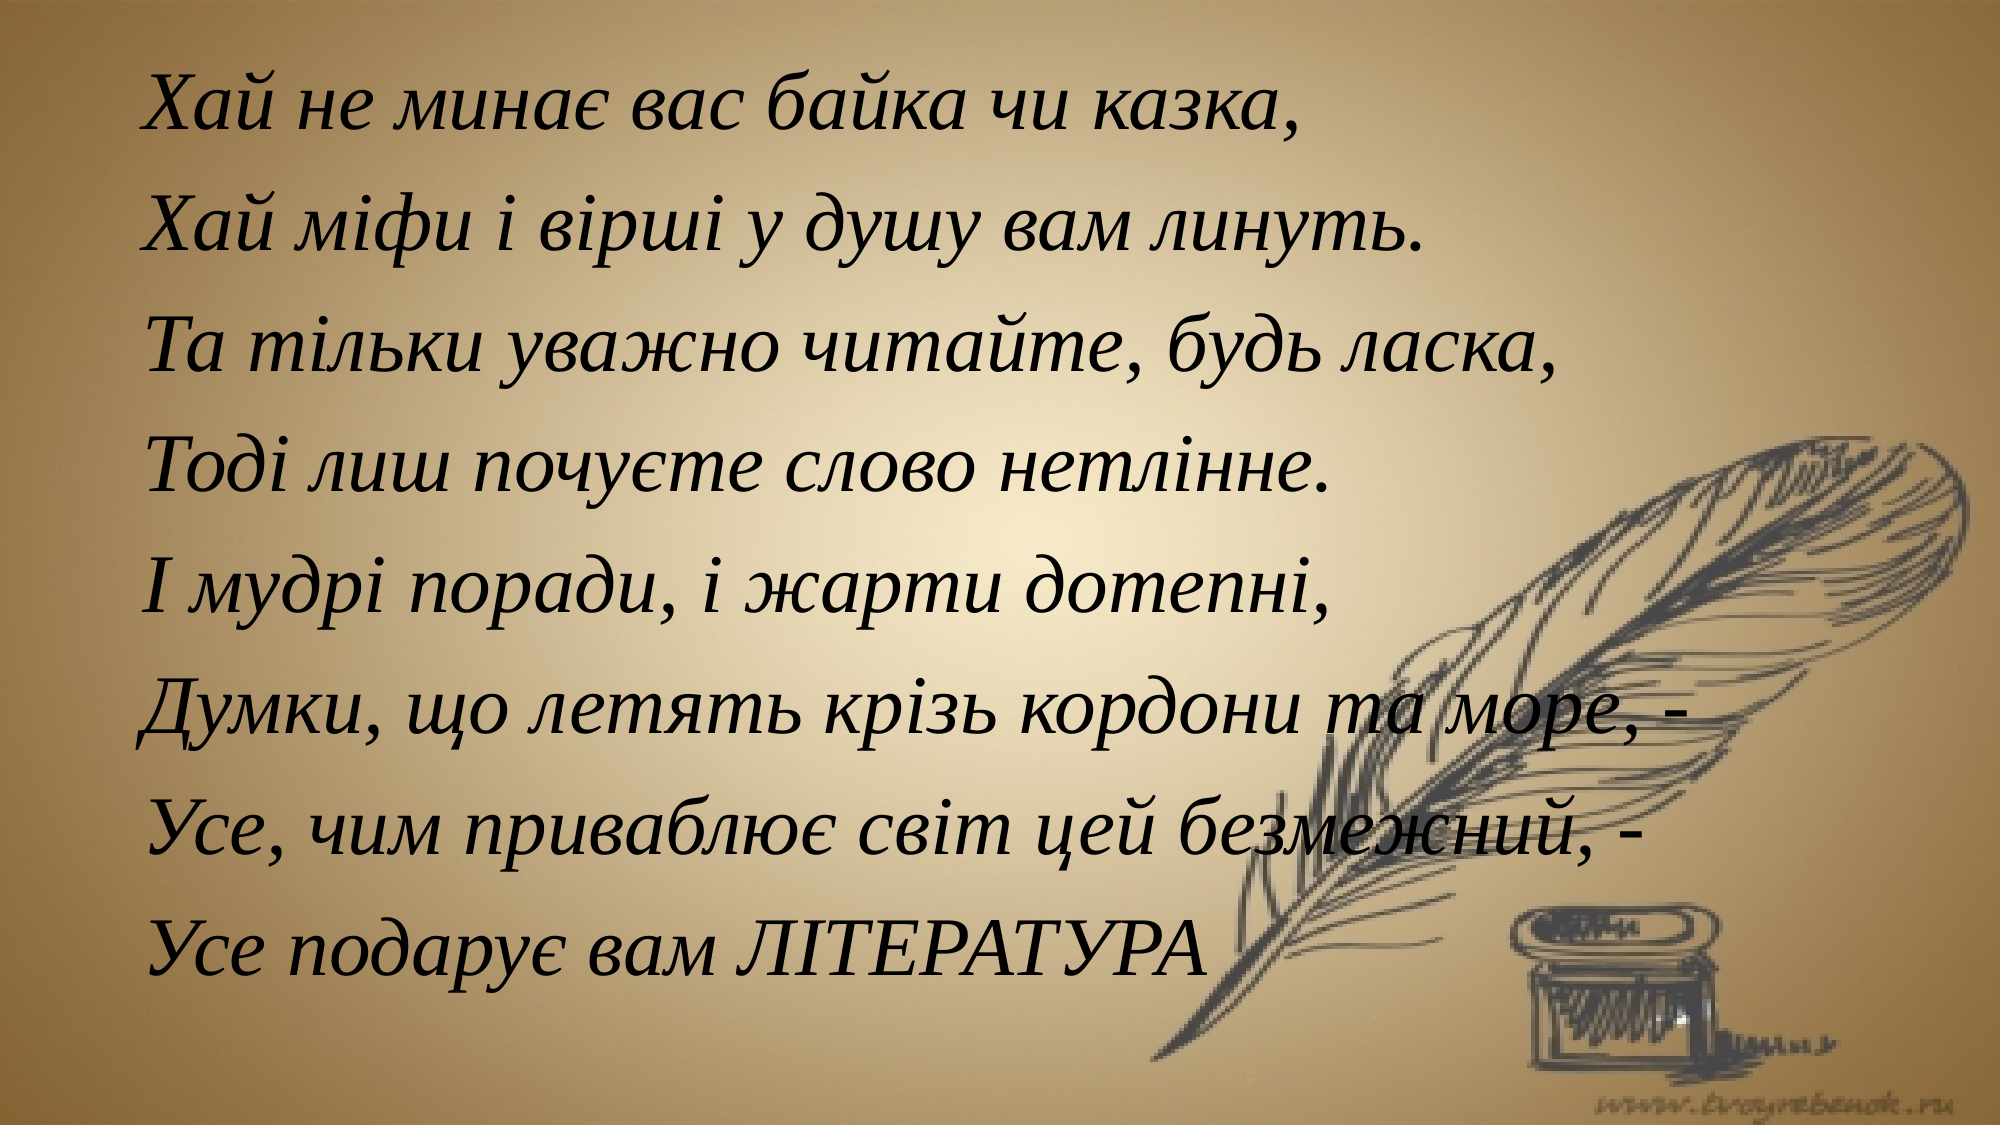

# Хай не минає вас байка чи казка,
Хай міфи і вірші у душу вам линуть.
Та тільки уважно читайте, будь ласка,
Тоді лиш почуєте слово нетлінне.
І мудрі поради, і жарти дотепні,
Думки, що летять крізь кордони та море, -
Усе, чим приваблює світ цей безмежний, -
Усе подарує вам ЛІТЕРАТУРА